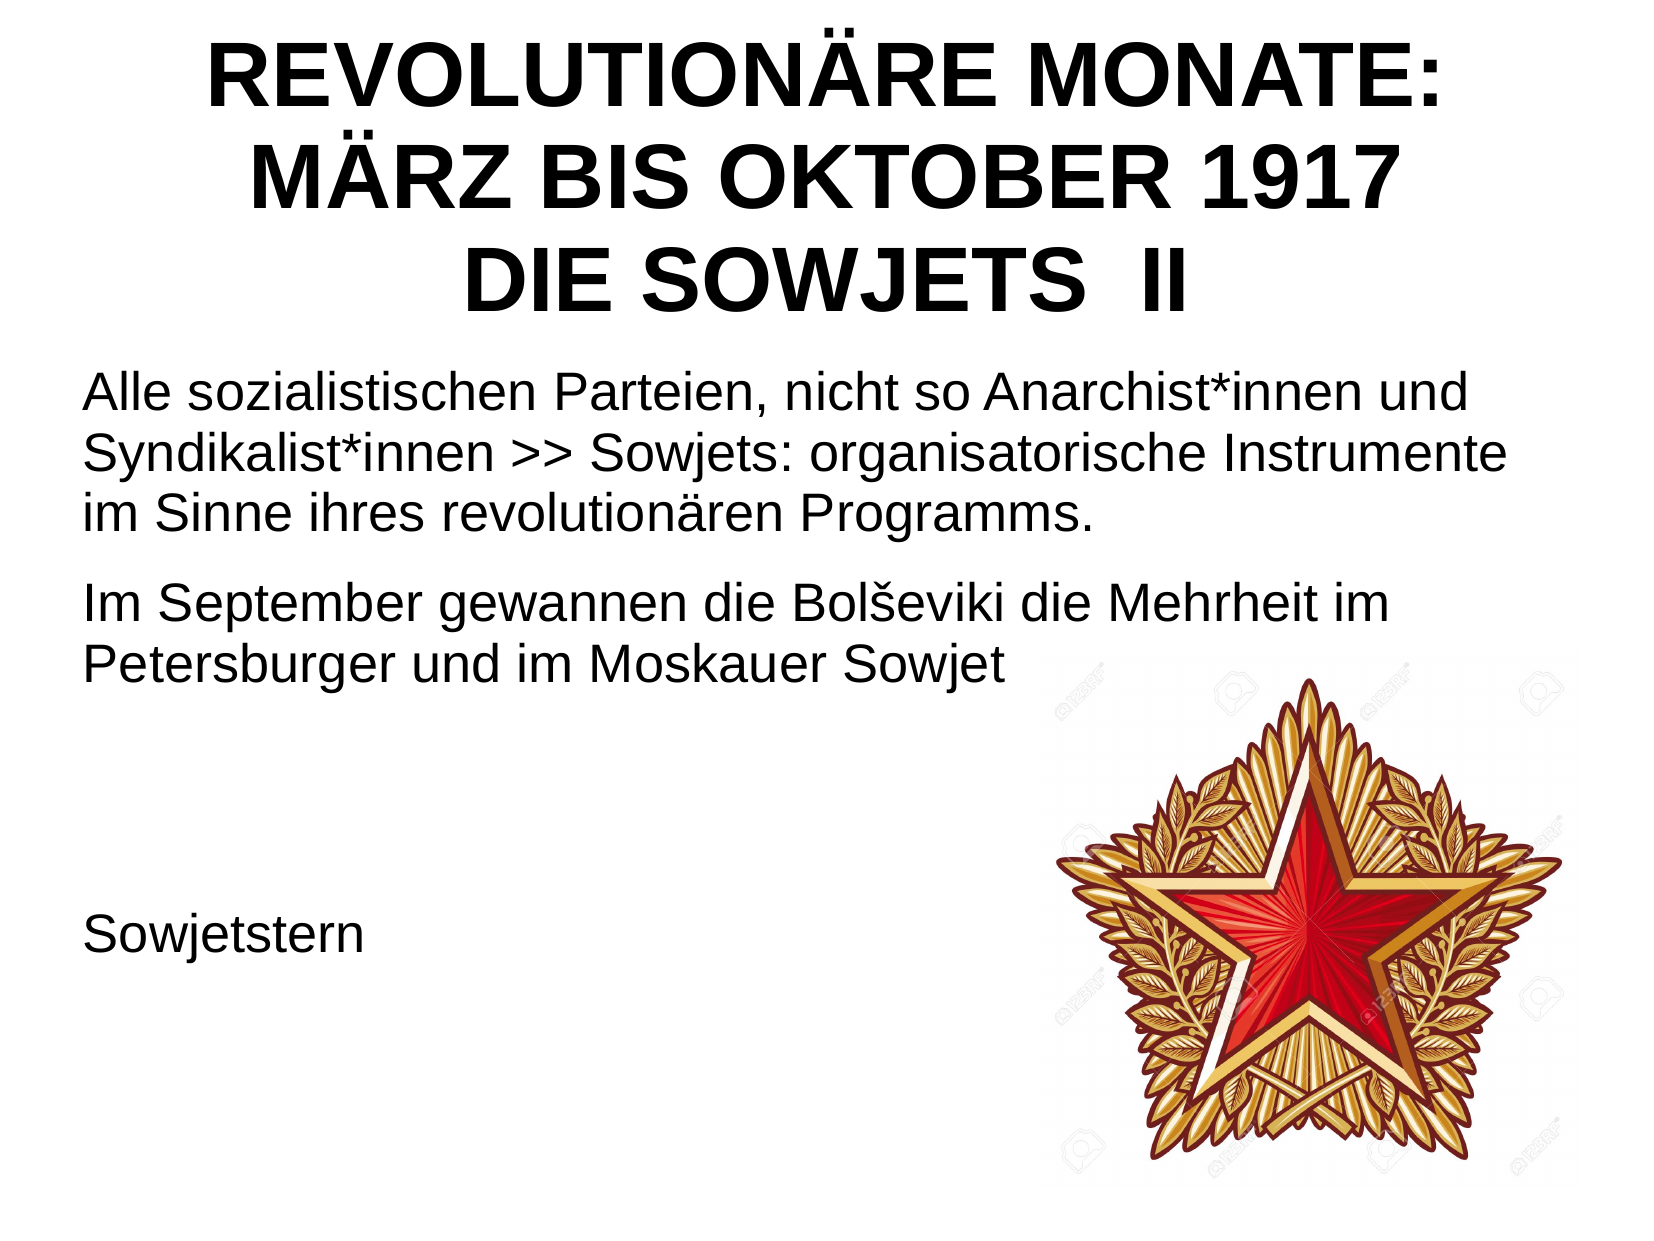

# REVOLUTIONÄRE MONATE: MÄRZ BIS OKTOBER 1917 DIE SOWJETS II
Alle sozialistischen Parteien, nicht so Anarchist*innen und Syndikalist*innen >> Sowjets: organisatorische Instrumente im Sinne ihres revolutionären Programms.
Im September gewannen die Bolševiki die Mehrheit im Petersburger und im Moskauer Sowjet
Sowjetstern